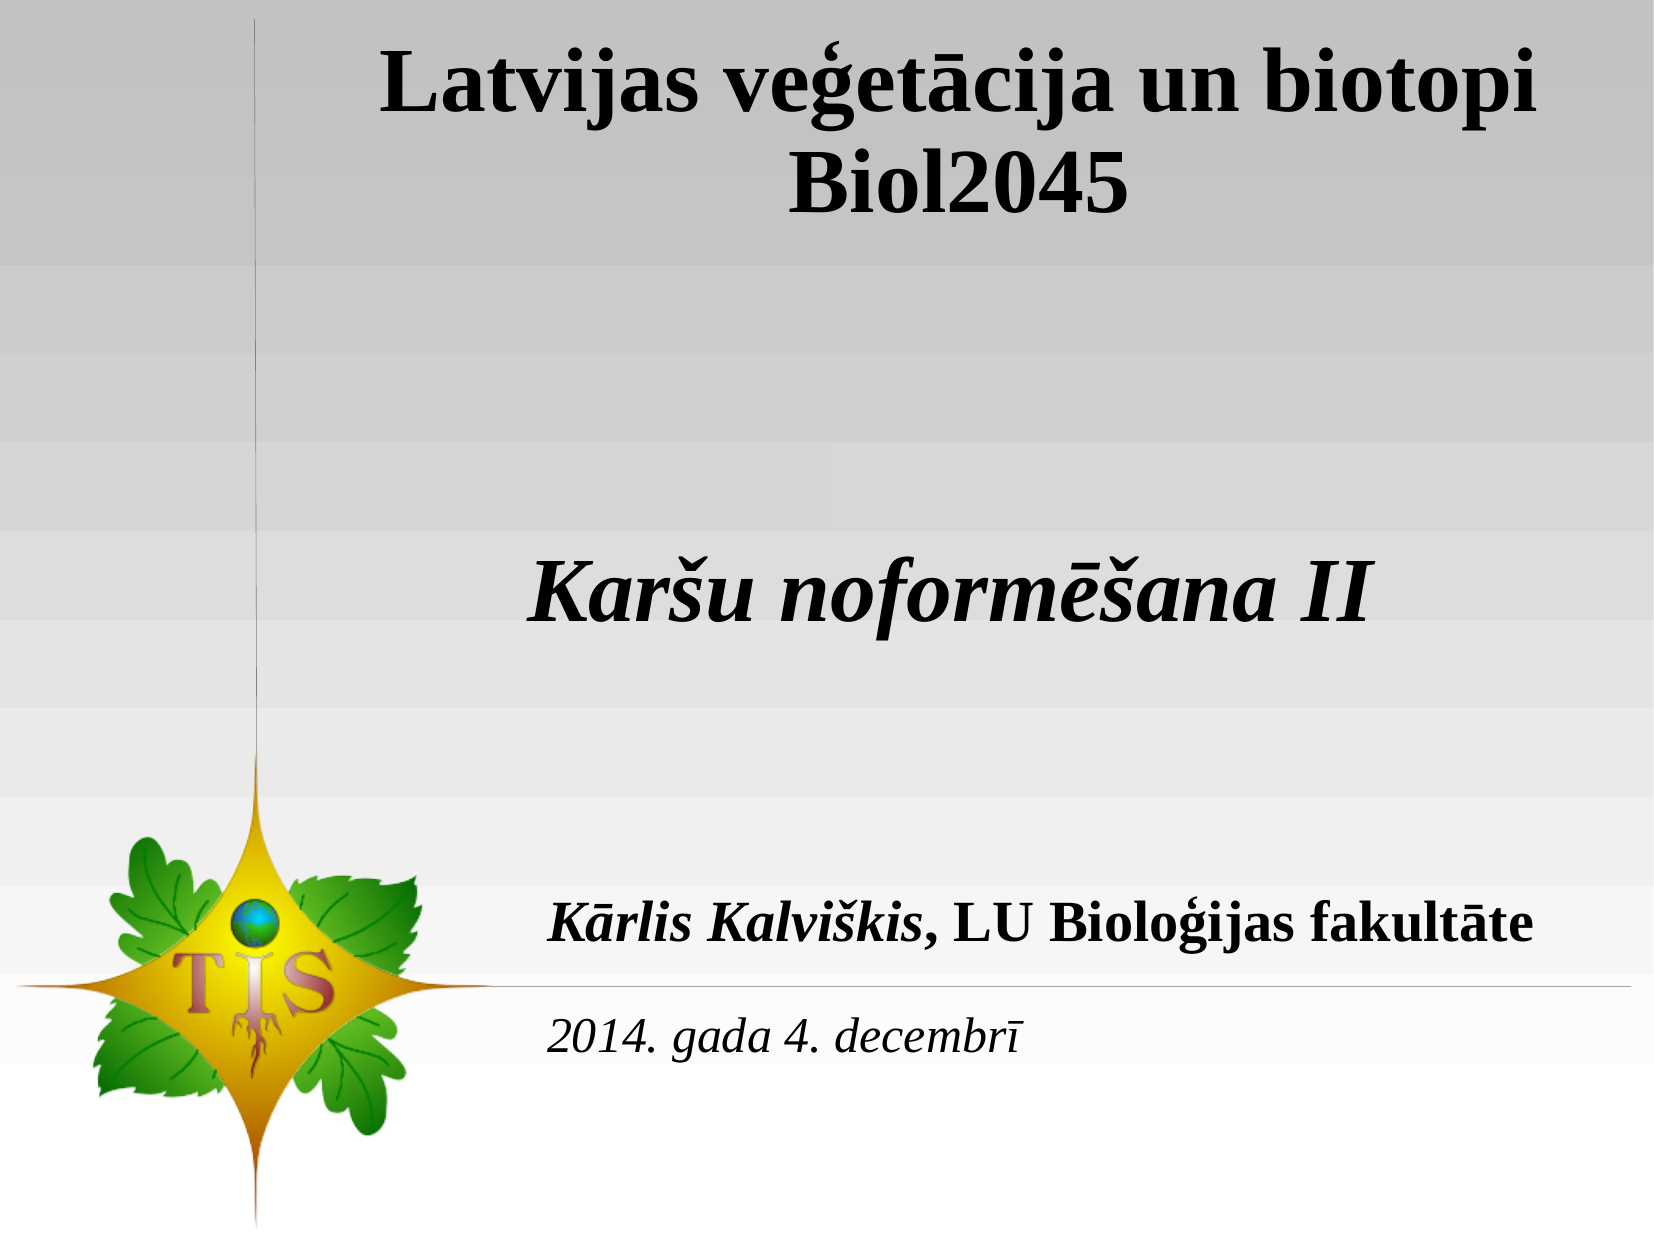

# Karšu noformēšana II
2014. gada 4. decembrī